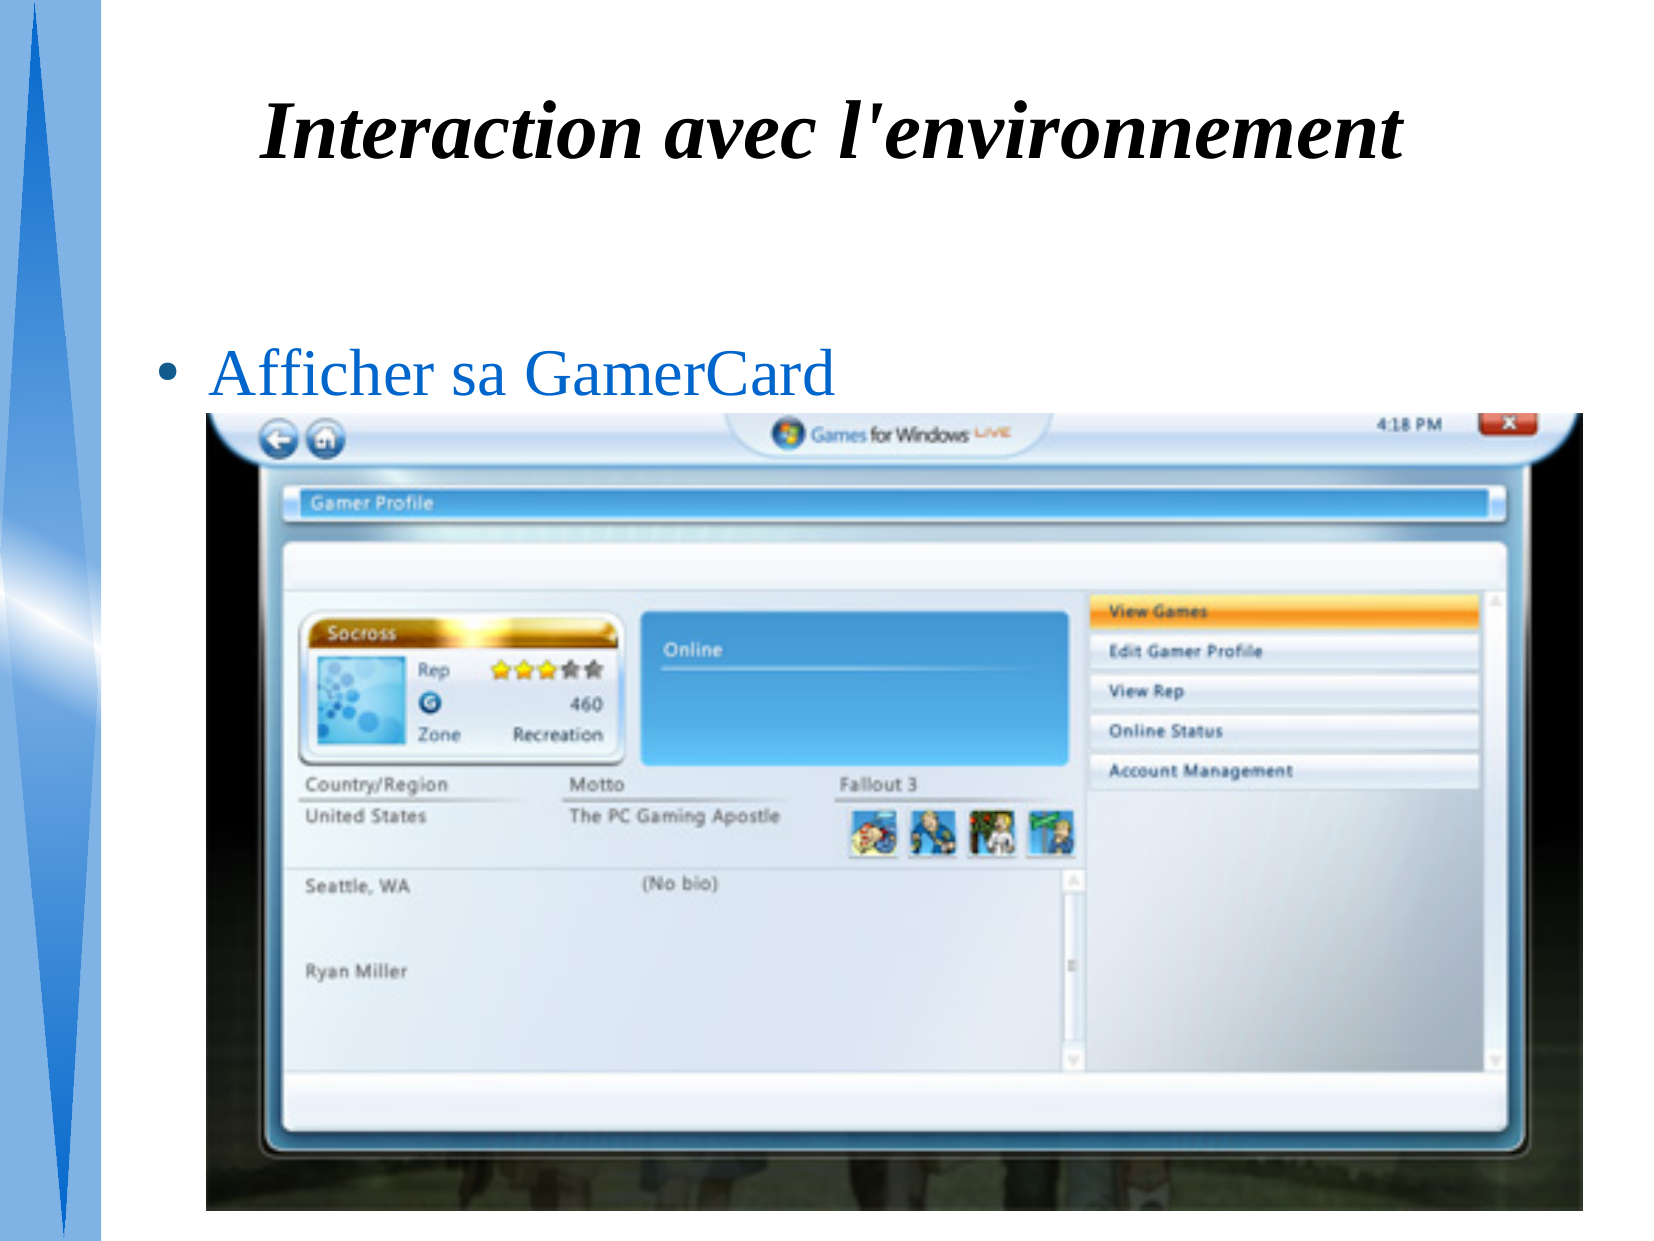

# Interaction avec l'environnement
Afficher sa GamerCard